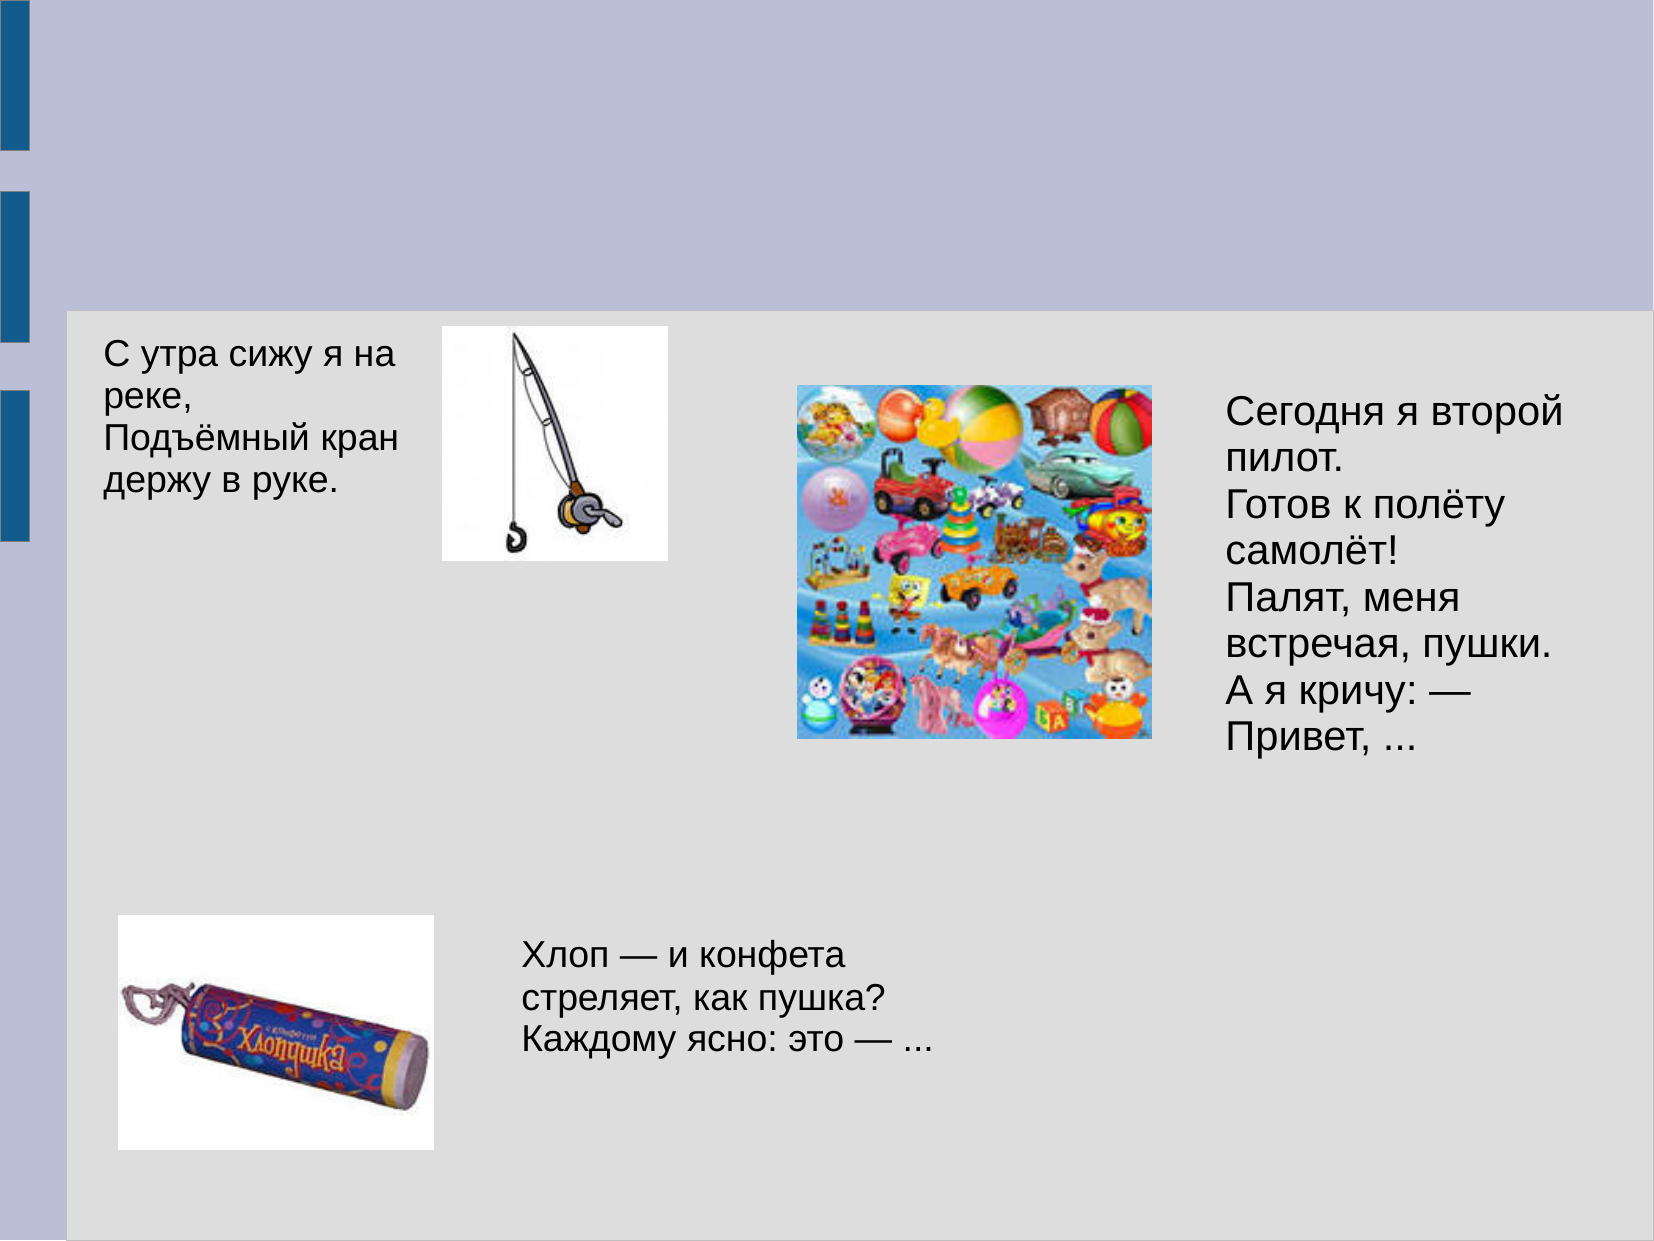

С утра сижу я на реке,
Подъёмный кран держу в руке.
Сегодня я второй пилот.
Готов к полёту самолёт!
Палят, меня встречая, пушки.
А я кричу: — Привет, ...
Хлоп — и конфета стреляет, как пушка?
Каждому ясно: это — ...